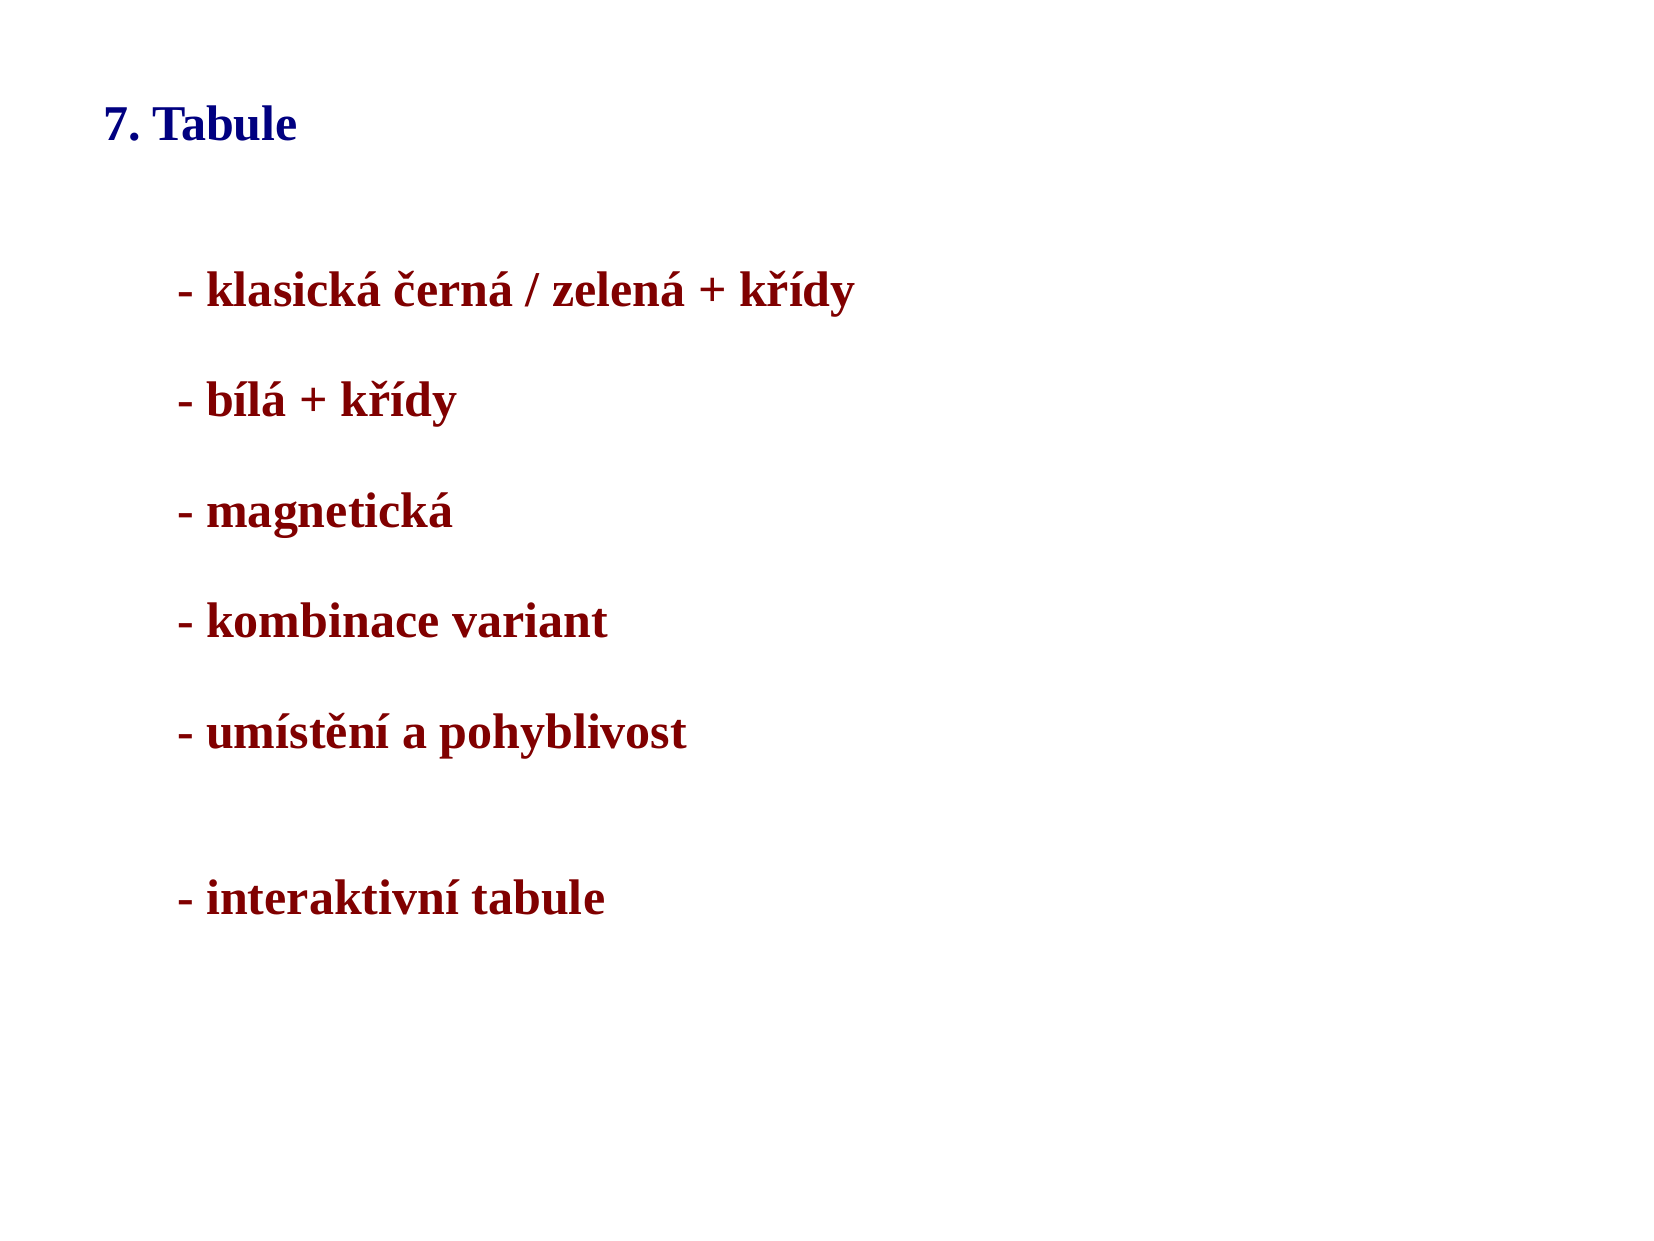

7. Tabule
	- klasická černá / zelená + křídy
	- bílá + křídy
	- magnetická
	- kombinace variant
	- umístění a pohyblivost
	- interaktivní tabule